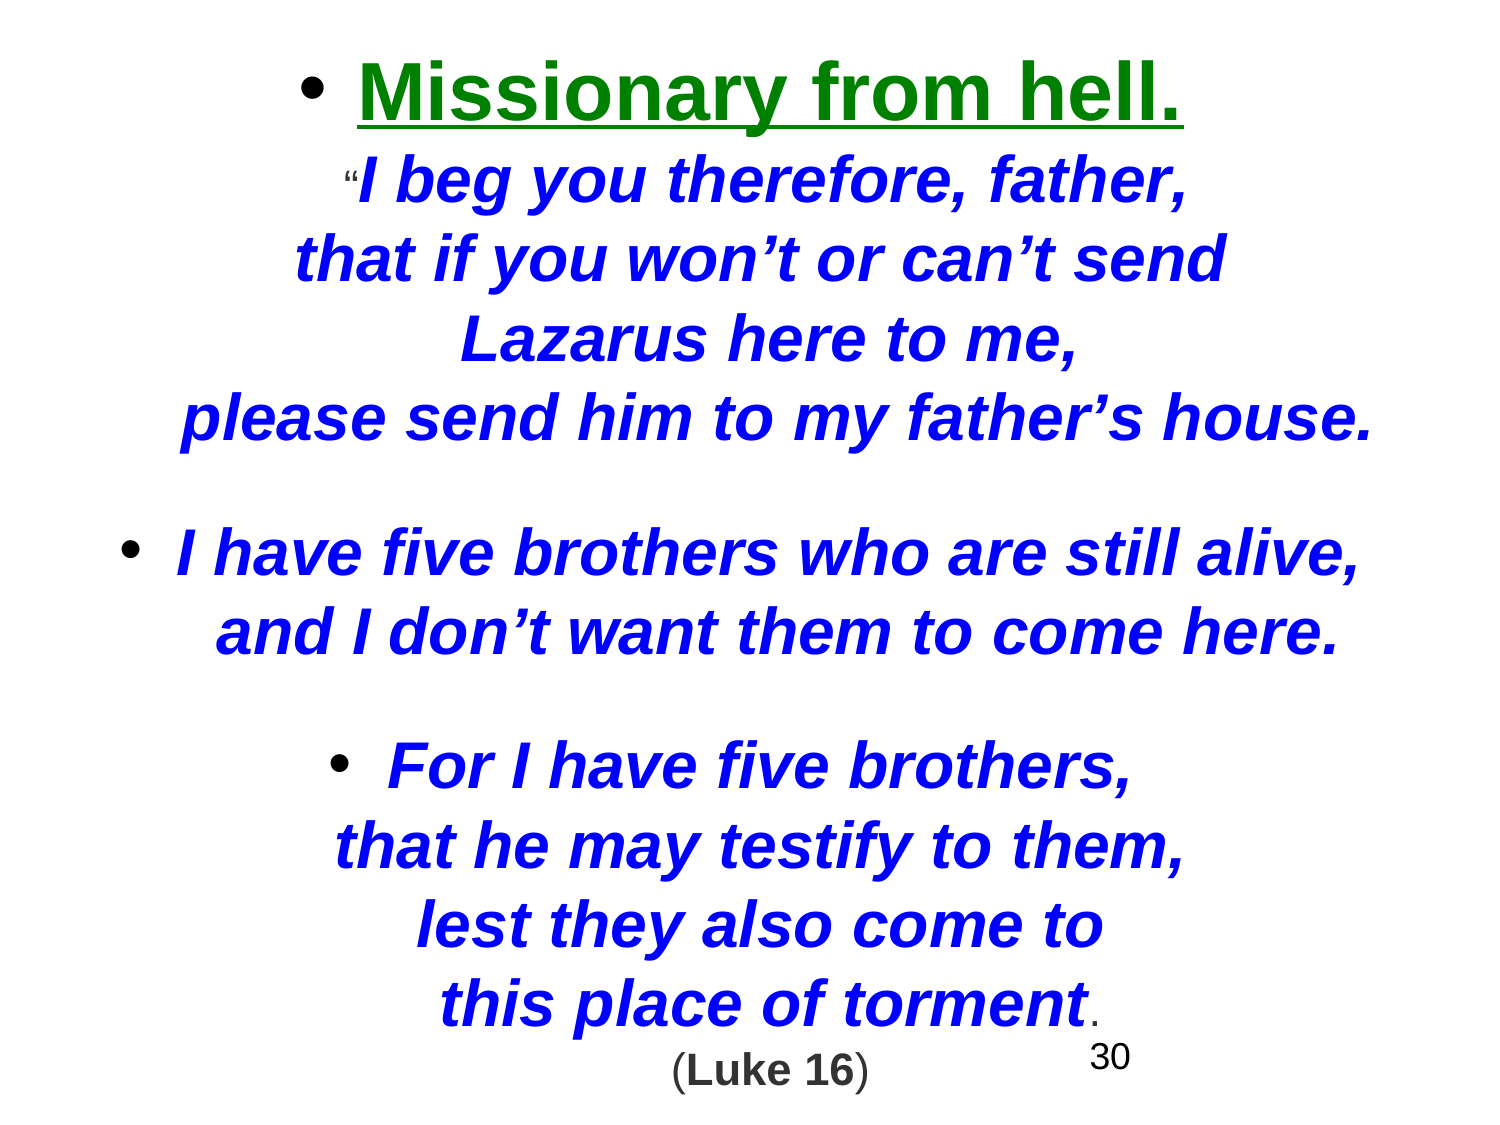

# Missionary from hell. “I beg you therefore, father, that if you won’t or can’t send Lazarus here to me, please send him to my father’s house.
I have five brothers who are still alive,
 and I don’t want them to come here.
For I have five brothers,
that he may testify to them,
lest they also come to
this place of torment.
(Luke 16)
30